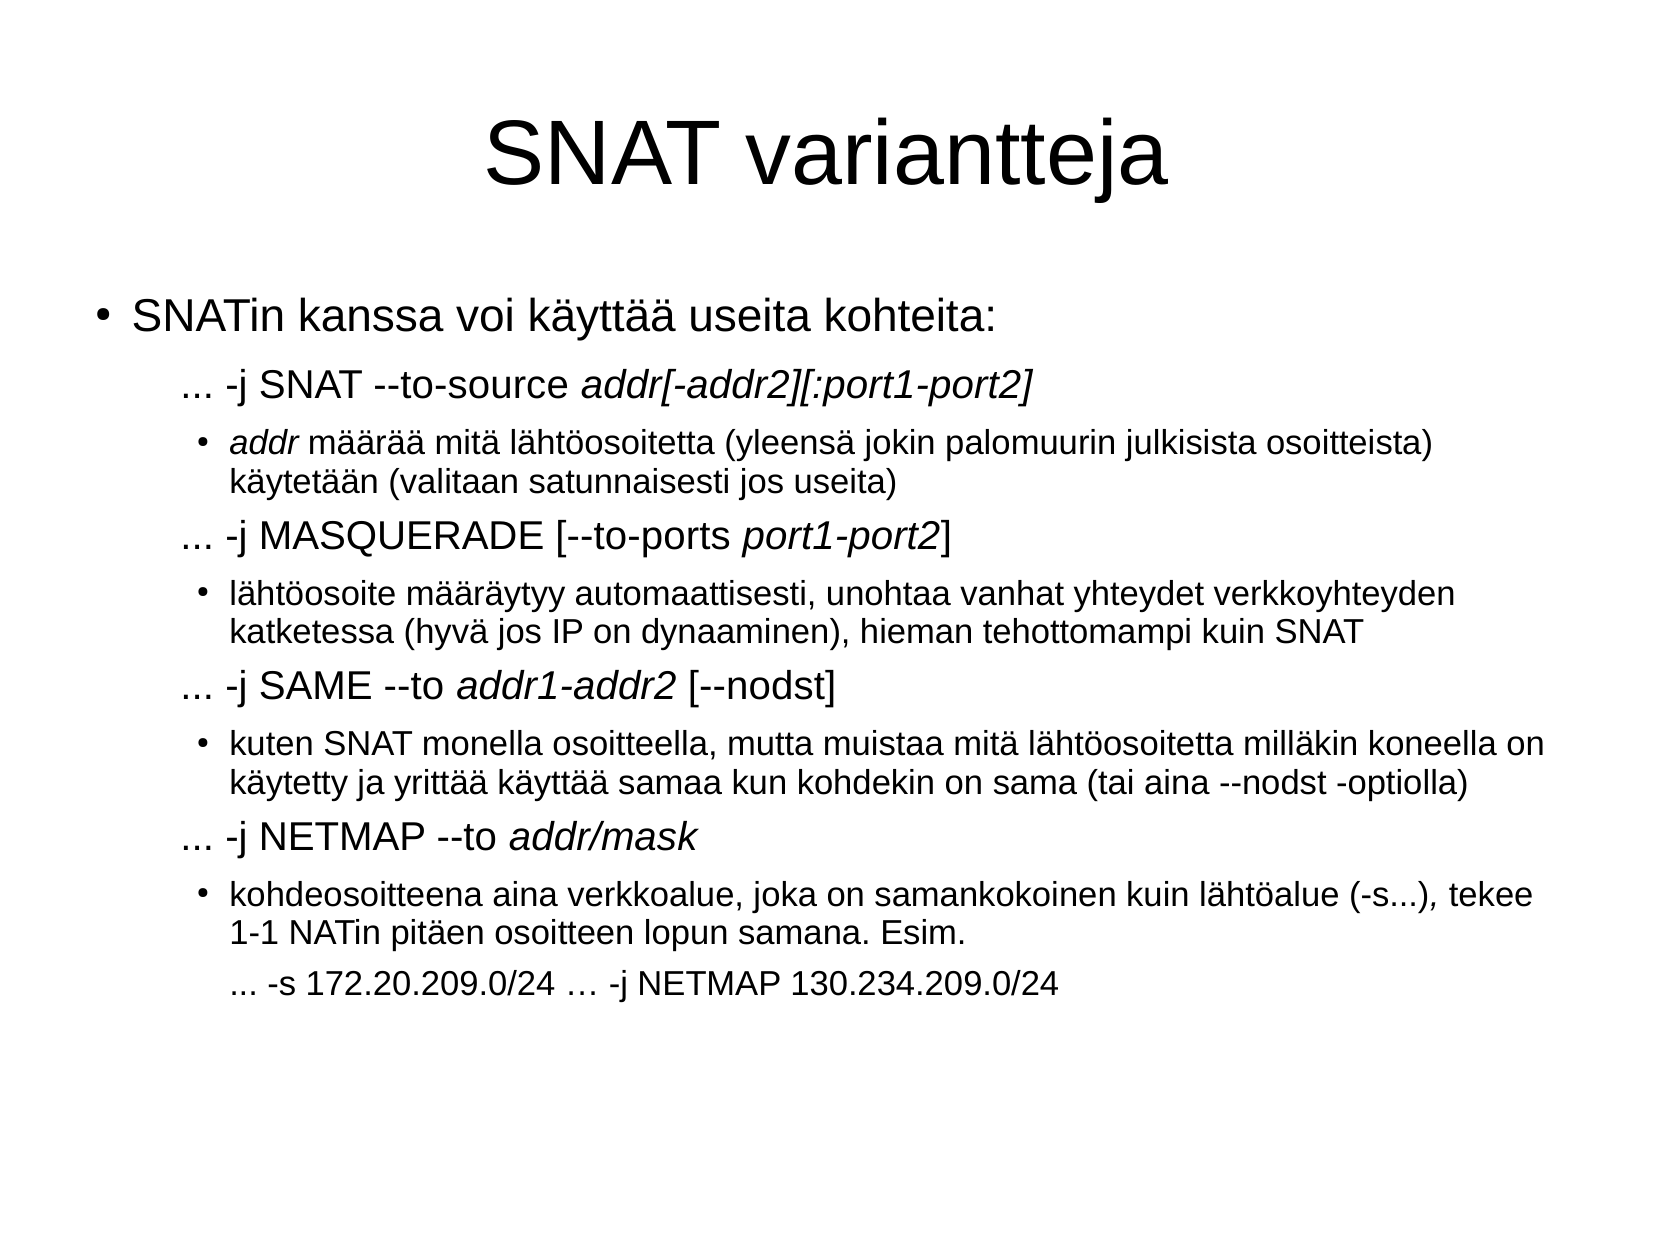

# SNAT variantteja
SNATin kanssa voi käyttää useita kohteita:
... -j SNAT --to-source addr[-addr2][:port1-port2]
addr määrää mitä lähtöosoitetta (yleensä jokin palomuurin julkisista osoitteista) käytetään (valitaan satunnaisesti jos useita)
... -j MASQUERADE [--to-ports port1-port2]
lähtöosoite määräytyy automaattisesti, unohtaa vanhat yhteydet verkkoyhteyden katketessa (hyvä jos IP on dynaaminen), hieman tehottomampi kuin SNAT
... -j SAME --to addr1-addr2 [--nodst]
kuten SNAT monella osoitteella, mutta muistaa mitä lähtöosoitetta milläkin koneella on käytetty ja yrittää käyttää samaa kun kohdekin on sama (tai aina --nodst -optiolla)
... -j NETMAP --to addr/mask
kohdeosoitteena aina verkkoalue, joka on samankokoinen kuin lähtöalue (-s...), tekee 1-1 NATin pitäen osoitteen lopun samana. Esim.
... -s 172.20.209.0/24 … -j NETMAP 130.234.209.0/24